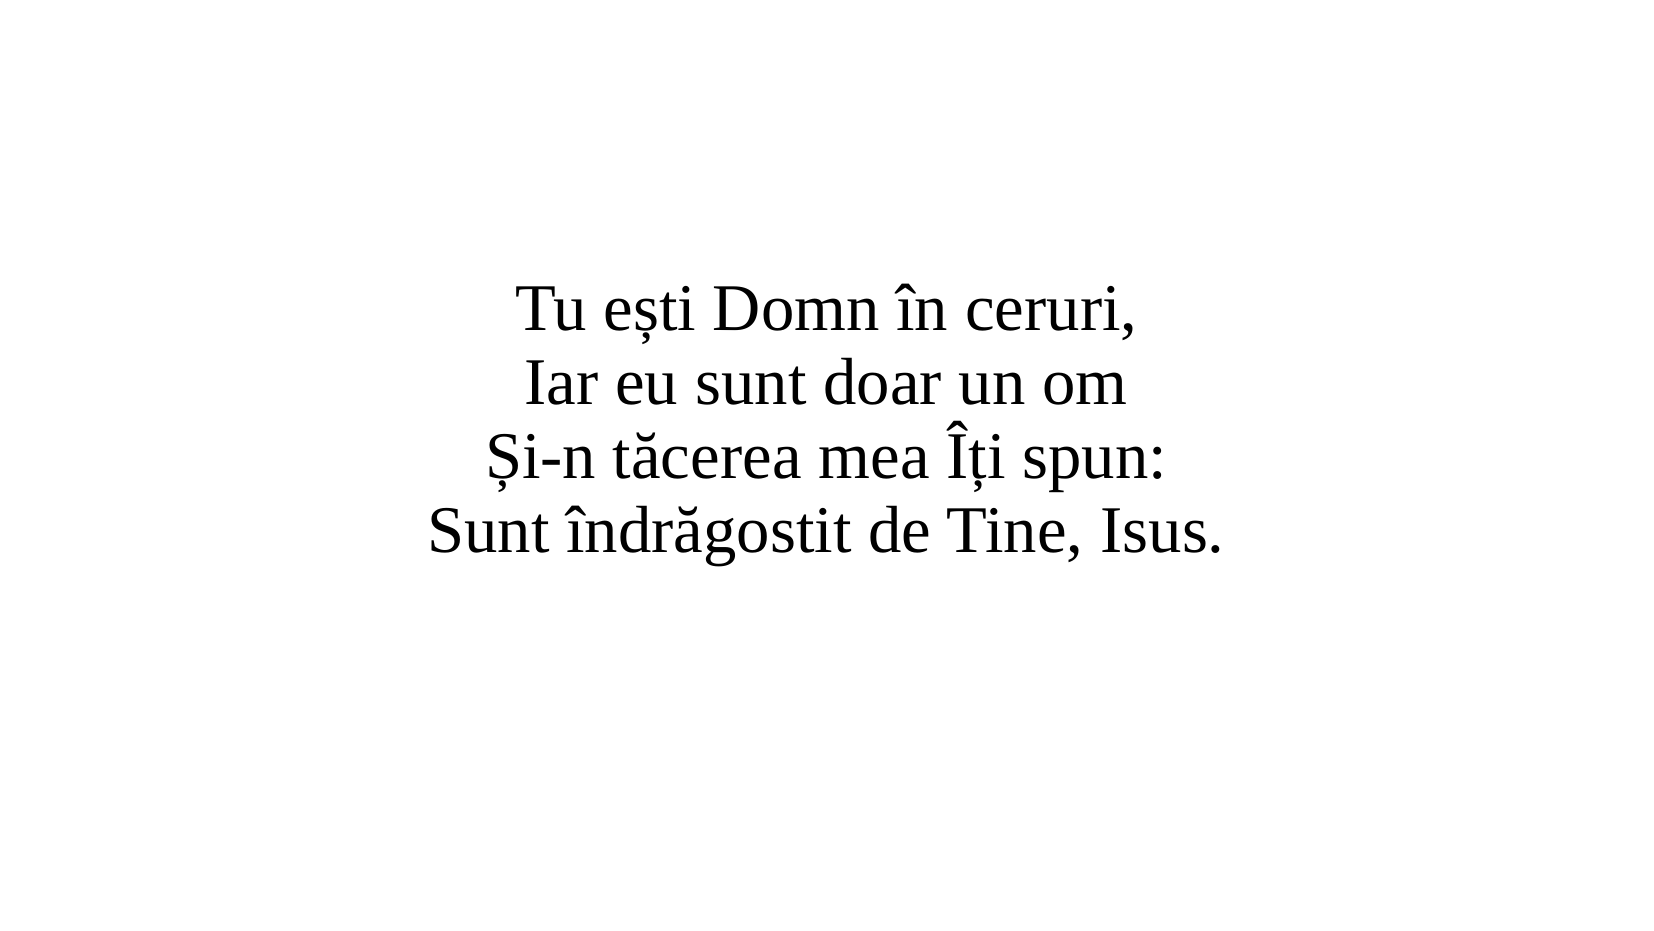

# Tu ești Domn în ceruri,
Iar eu sunt doar un om
Și-n tăcerea mea Îți spun:
Sunt îndrăgostit de Tine, Isus.